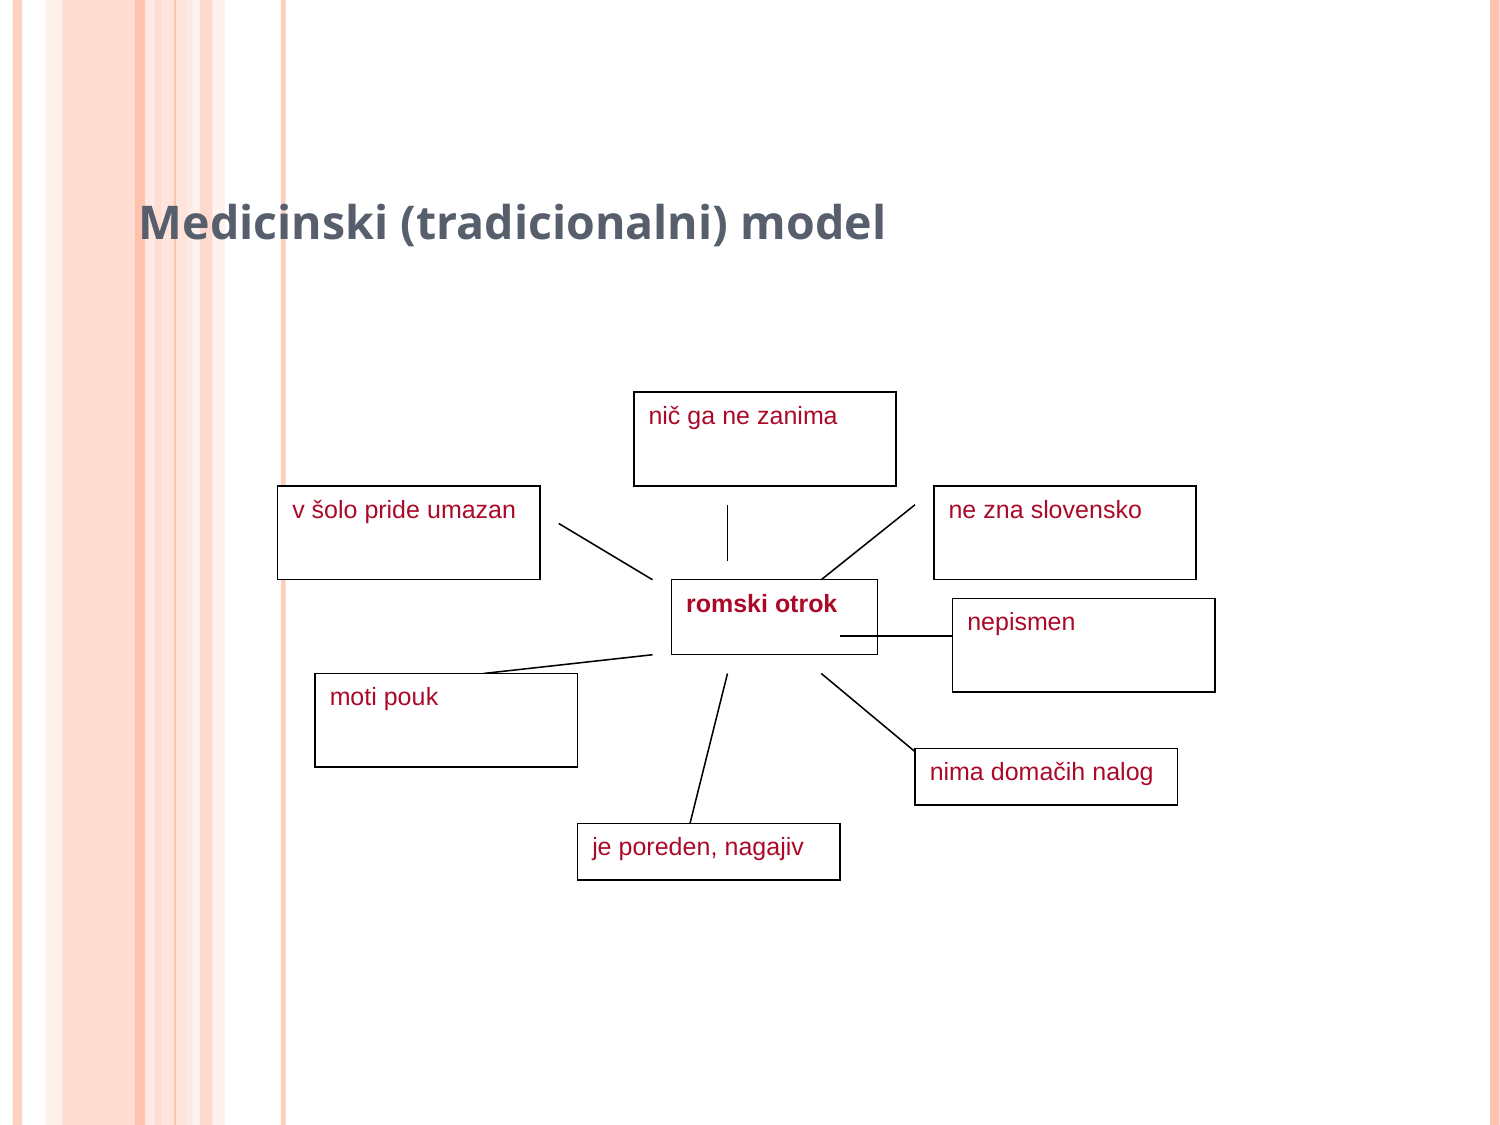

# Medicinski (tradicionalni) model
nič ga ne zanima
v šolo pride umazan
ne zna slovensko
romski otrok
nepismen
moti pouk
nima domačih nalog
je poreden, nagajiv